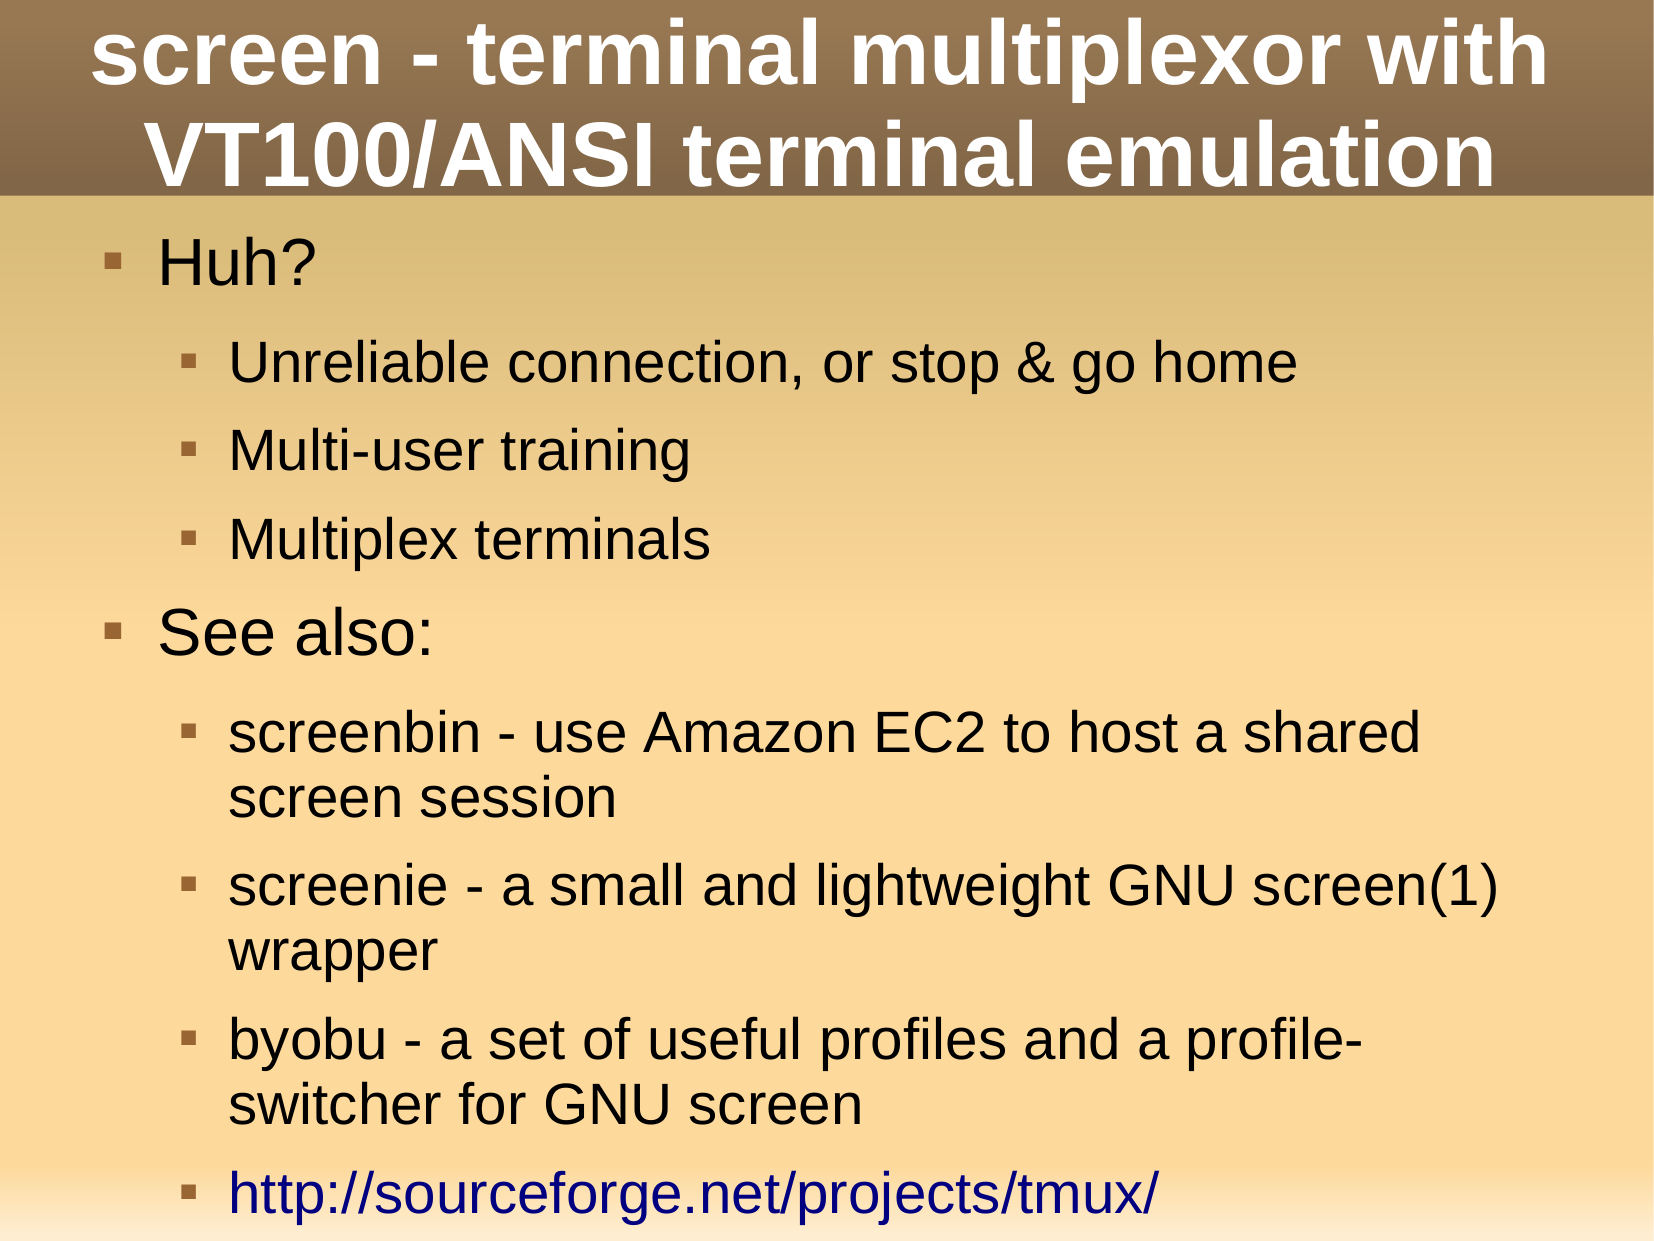

# screen - terminal multiplexor with VT100/ANSI terminal emulation
Huh?
Unreliable connection, or stop & go home
Multi-user training
Multiplex terminals
See also:
screenbin - use Amazon EC2 to host a shared screen session
screenie - a small and lightweight GNU screen(1) wrapper
byobu - a set of useful profiles and a profile-switcher for GNU screen
http://sourceforge.net/projects/tmux/